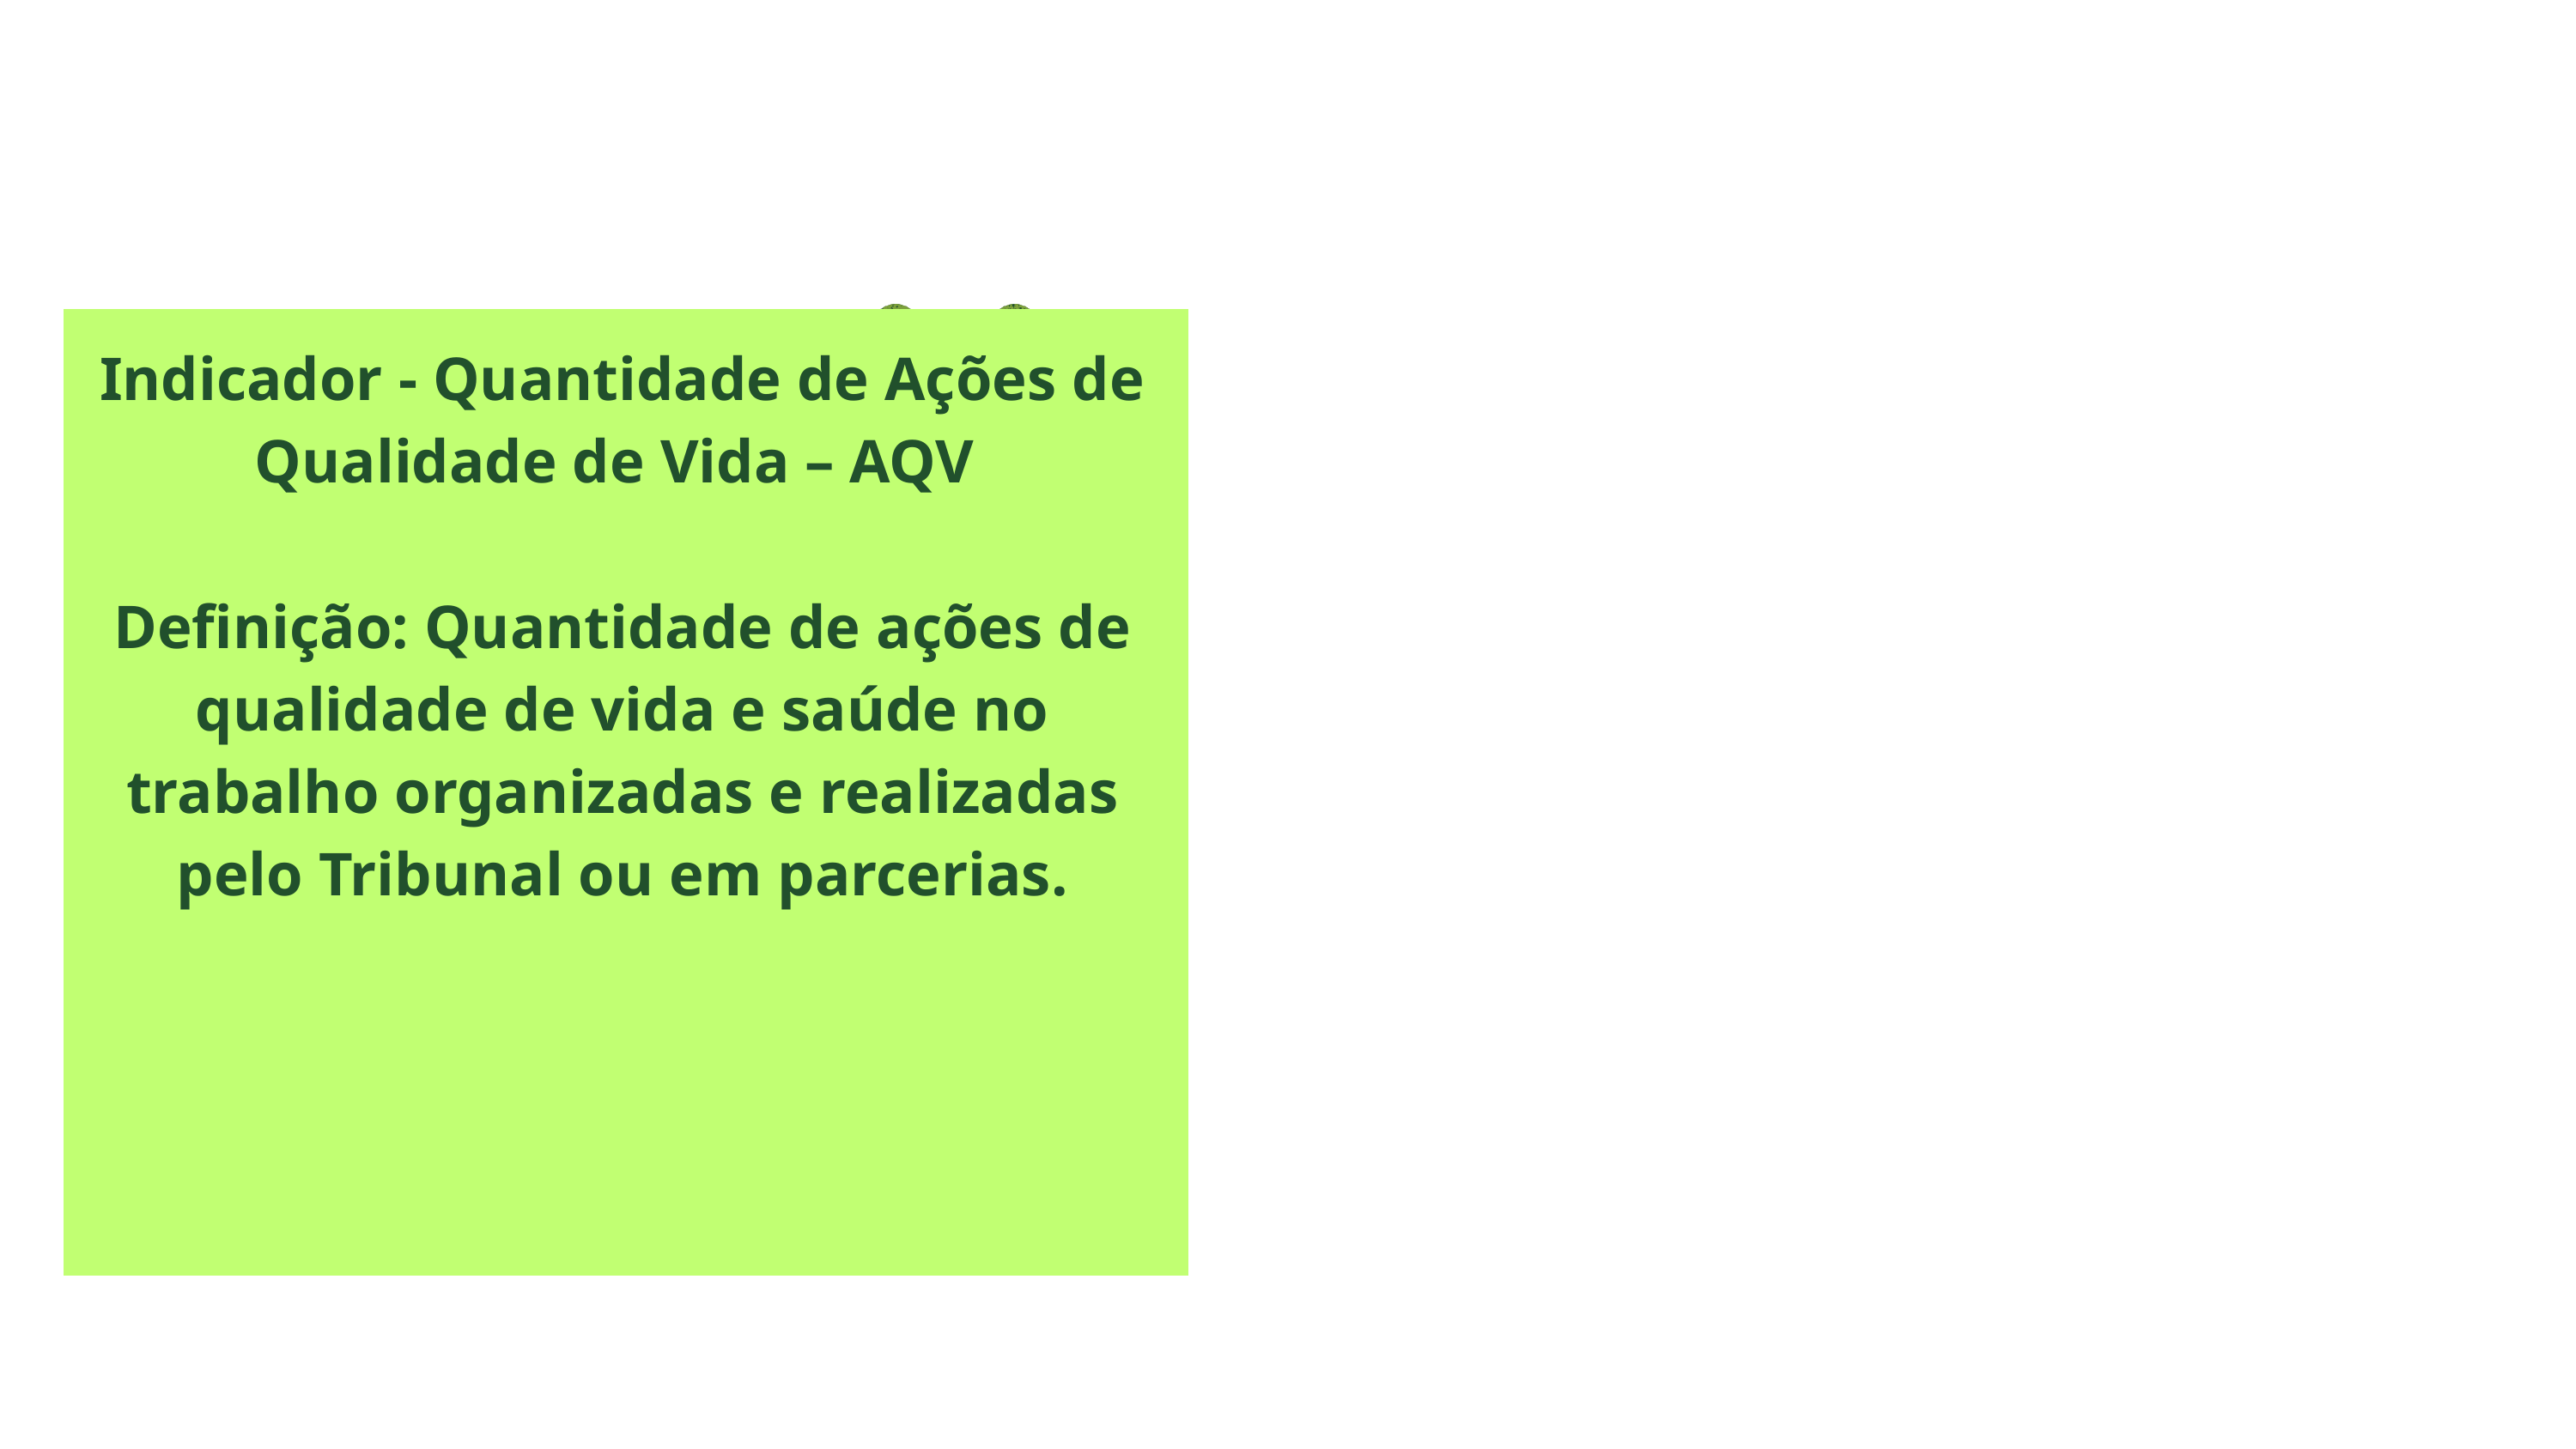

Fórmula: Total de quantidade de ações de qualidade de vida e saúde realizadas pelo TRT19.
Periodicidade Anual.
Polaridade Quanto maior o valor, melhor o desempenho.
Metodologia Análise de Desempenho: Anual
Unidade responsável pelas metas: Setor de Saúde.
Indicador - Quantidade de Ações de Qualidade de Vida – AQV
Definição: Quantidade de ações de qualidade de vida e saúde no trabalho organizadas e realizadas pelo Tribunal ou em parcerias.